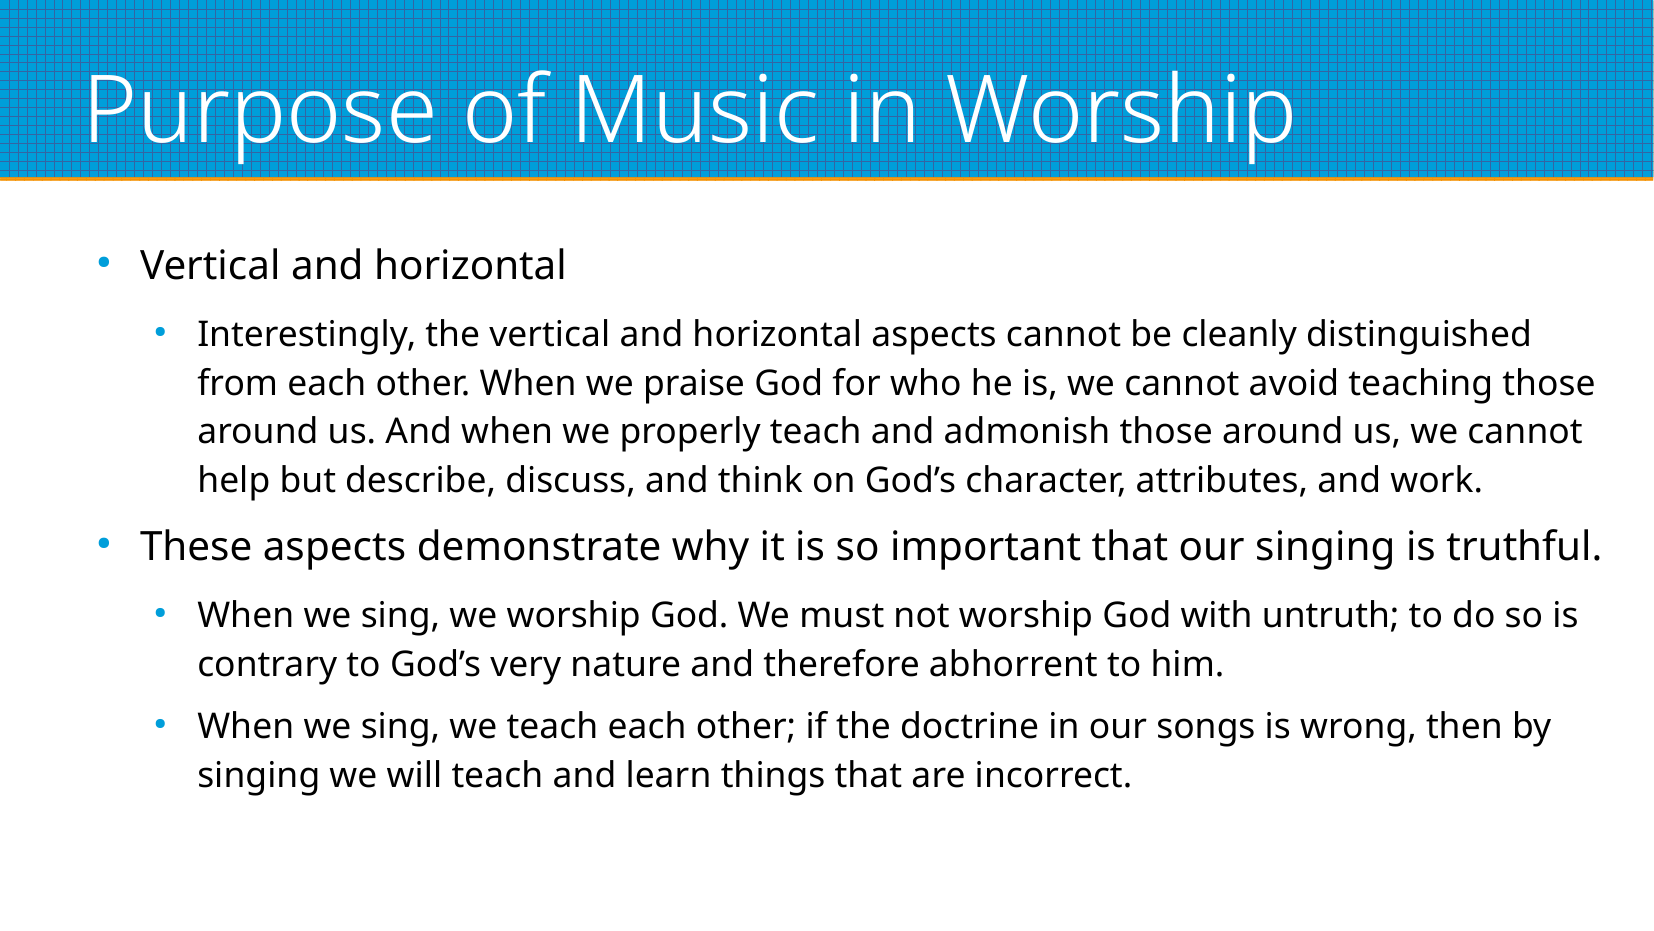

# Purpose of Music in Worship
Vertical and horizontal
Interestingly, the vertical and horizontal aspects cannot be cleanly distinguished from each other. When we praise God for who he is, we cannot avoid teaching those around us. And when we properly teach and admonish those around us, we cannot help but describe, discuss, and think on God’s character, attributes, and work.
These aspects demonstrate why it is so important that our singing is truthful.
When we sing, we worship God. We must not worship God with untruth; to do so is contrary to God’s very nature and therefore abhorrent to him.
When we sing, we teach each other; if the doctrine in our songs is wrong, then by singing we will teach and learn things that are incorrect.